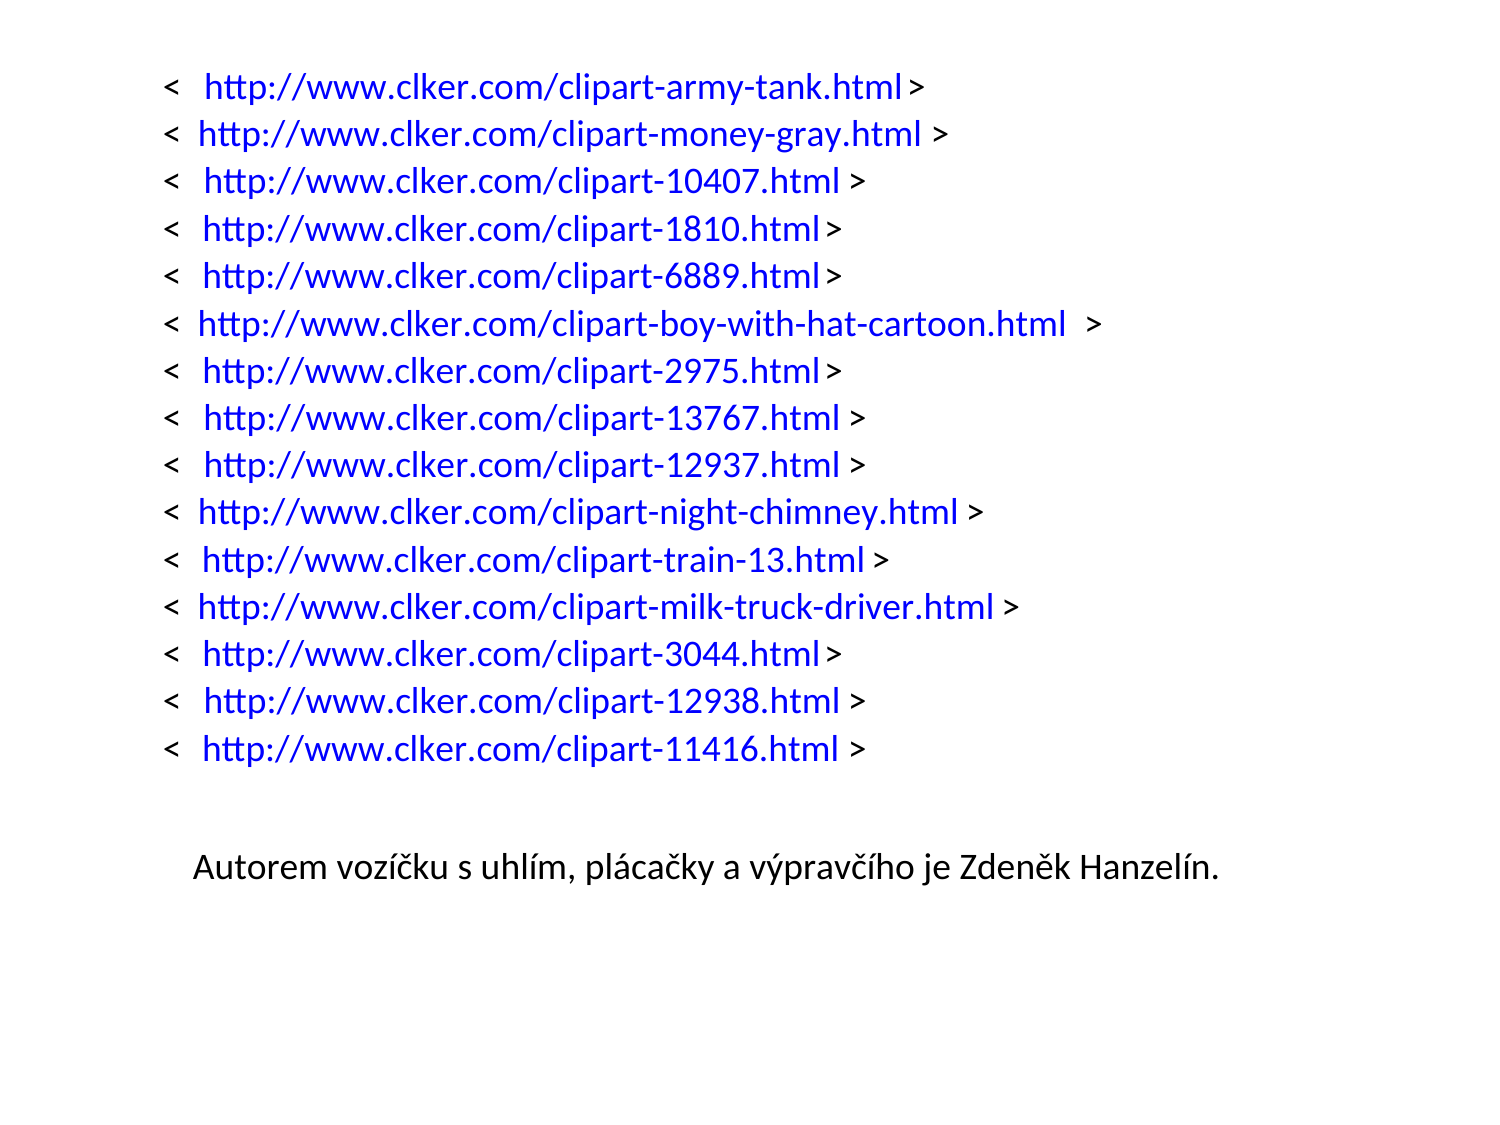

<
http://www.clker.com/clipart-army-tank.html
>
<
http://www.clker.com/clipart-money-gray.html
>
<
http://www.clker.com/clipart-10407.html
>
<
http://www.clker.com/clipart-1810.html
>
<
http://www.clker.com/clipart-6889.html
>
<
http://www.clker.com/clipart-boy-with-hat-cartoon.html
>
<
http://www.clker.com/clipart-2975.html
>
<
http://www.clker.com/clipart-13767.html
>
<
http://www.clker.com/clipart-12937.html
>
<
http://www.clker.com/clipart-night-chimney.html
>
<
http://www.clker.com/clipart-train-13.html
>
<
http://www.clker.com/clipart-milk-truck-driver.html
>
<
http://www.clker.com/clipart-3044.html
>
<
http://www.clker.com/clipart-12938.html
>
<
http://www.clker.com/clipart-11416.html
>
Autorem vozíčku s uhlím, plácačky a výpravčího je Zdeněk Hanzelín.